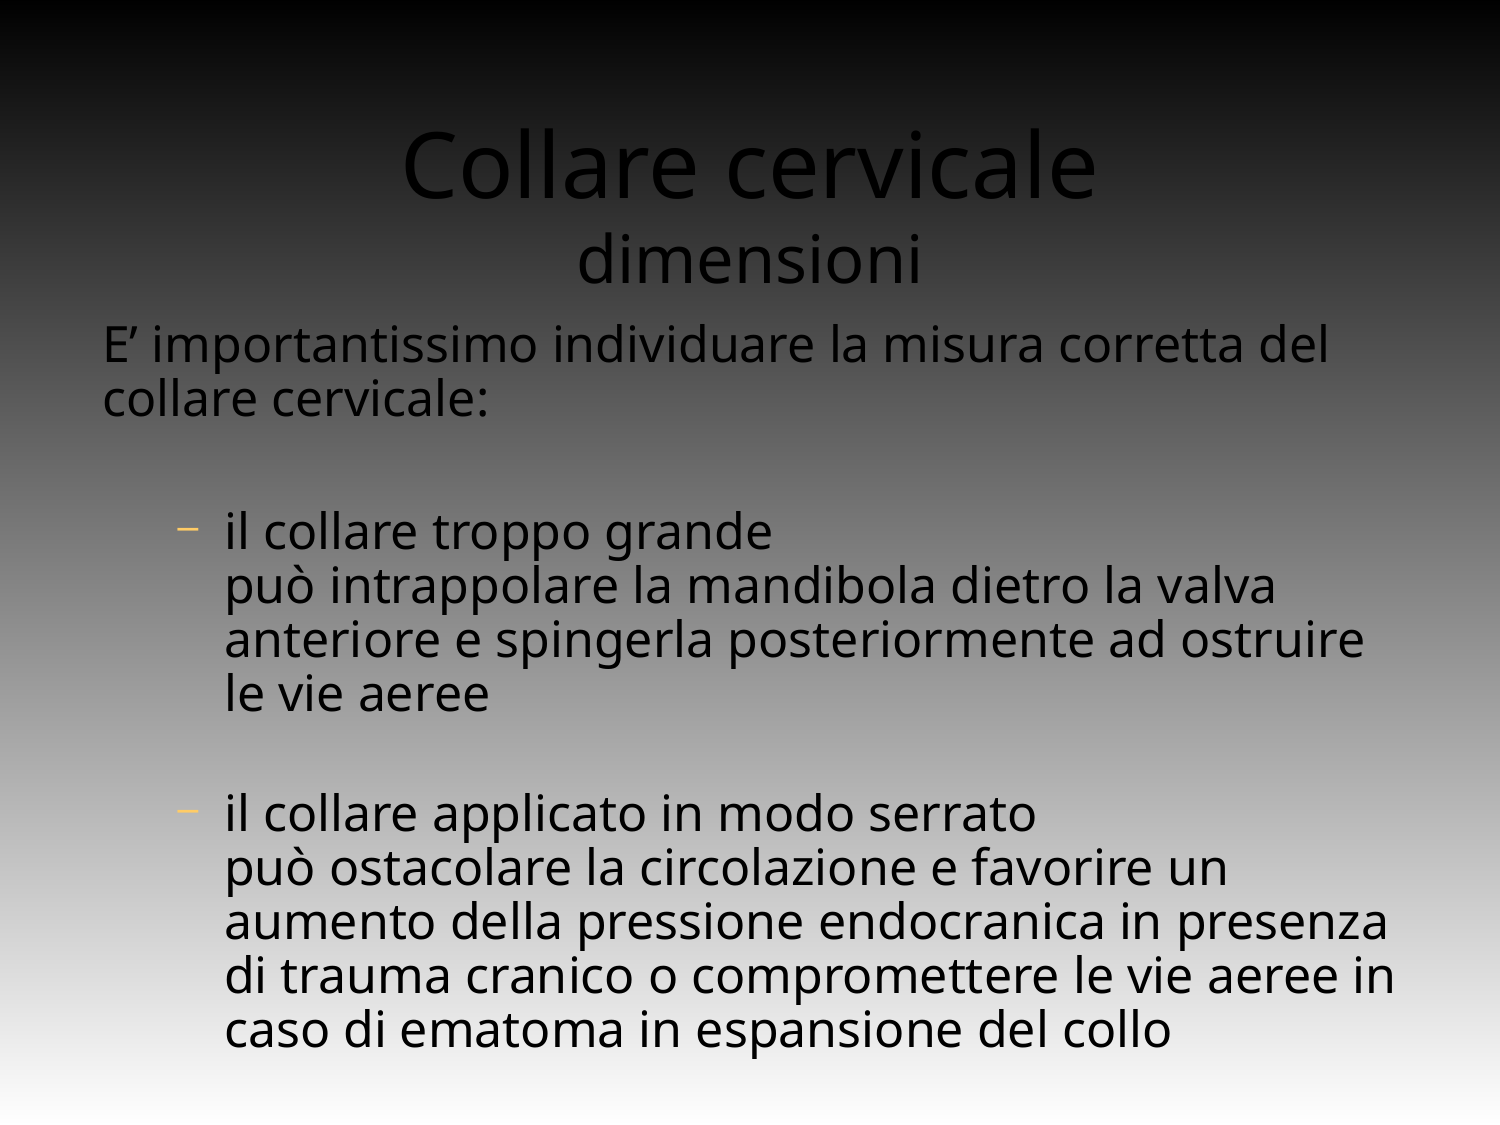

# Collare cervicale dimensioni
E’ importantissimo individuare la misura corretta del collare cervicale:
il collare troppo grande
può intrappolare la mandibola dietro la valva anteriore e spingerla posteriormente ad ostruire le vie aeree
il collare applicato in modo serrato
può ostacolare la circolazione e favorire un aumento della pressione endocranica in presenza di trauma cranico o compromettere le vie aeree in caso di ematoma in espansione del collo